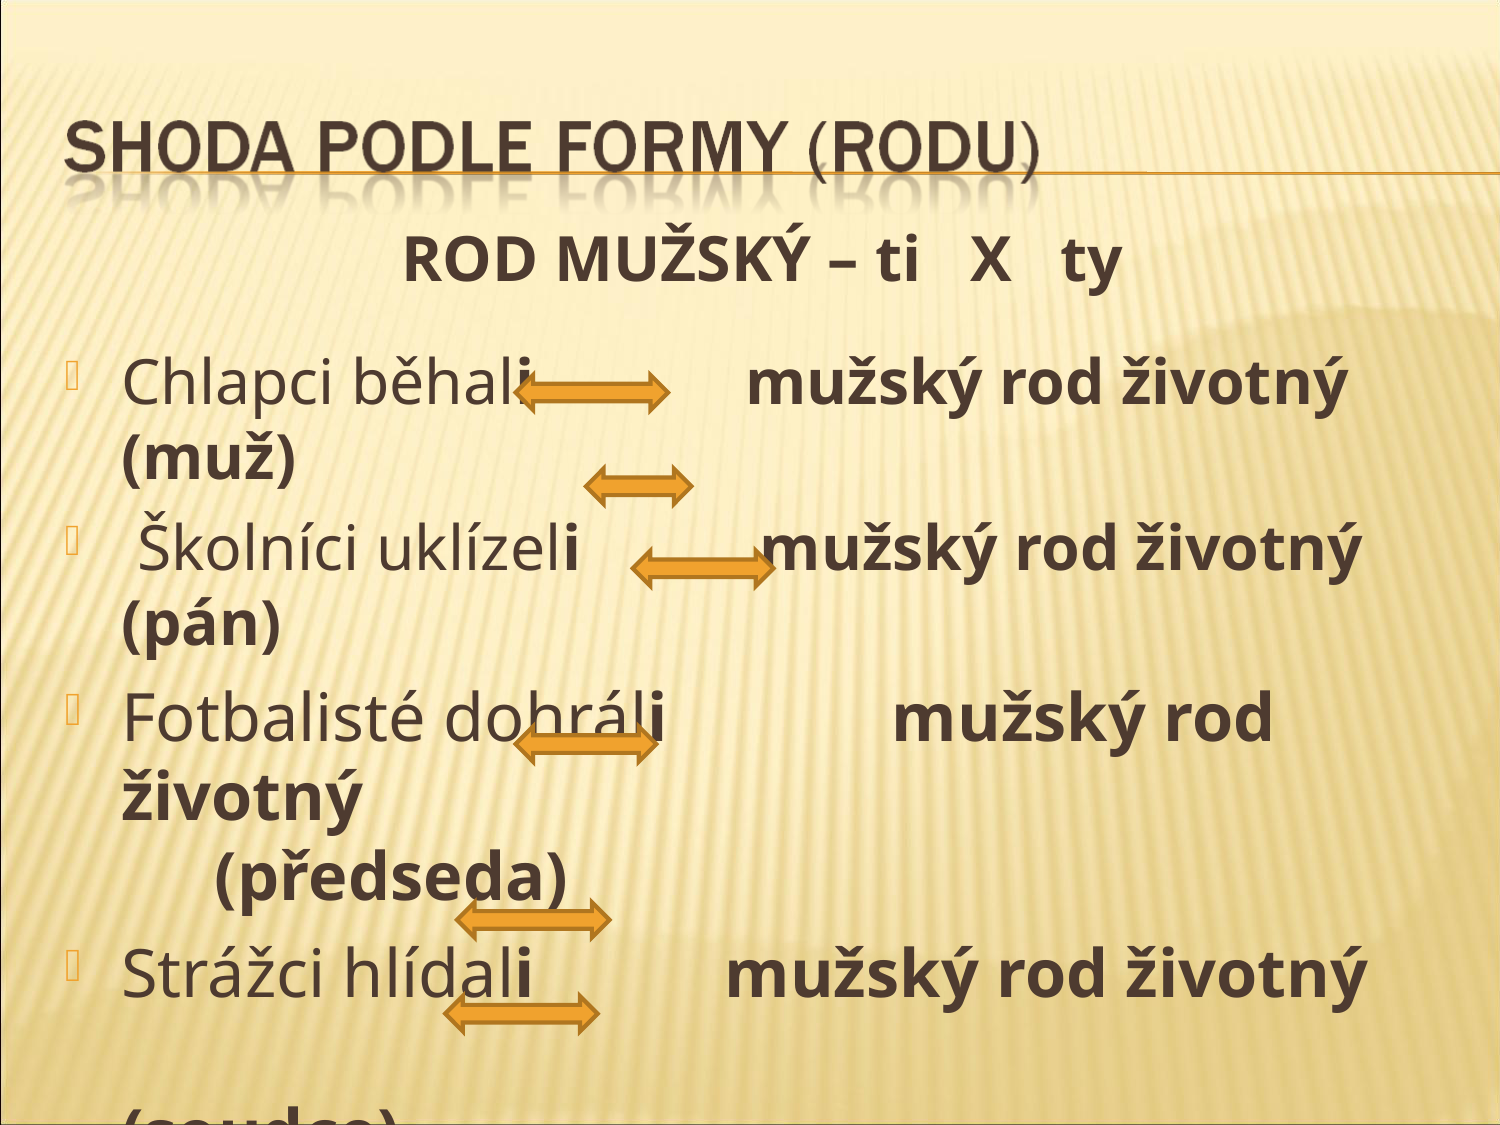

# ROD MUŽSKÝ – ti X ty
Chlapci běhali mužský rod životný (muž)
 Školníci uklízeli mužský rod životný (pán)
Fotbalisté dohráli mužský rod životný 								(předseda)
Strážci hlídali mužský rod životný 									(soudce)
Stoly padaly mužský rod neživotný (hrad)
Nože řezaly mužský rod neživotný (stroj)